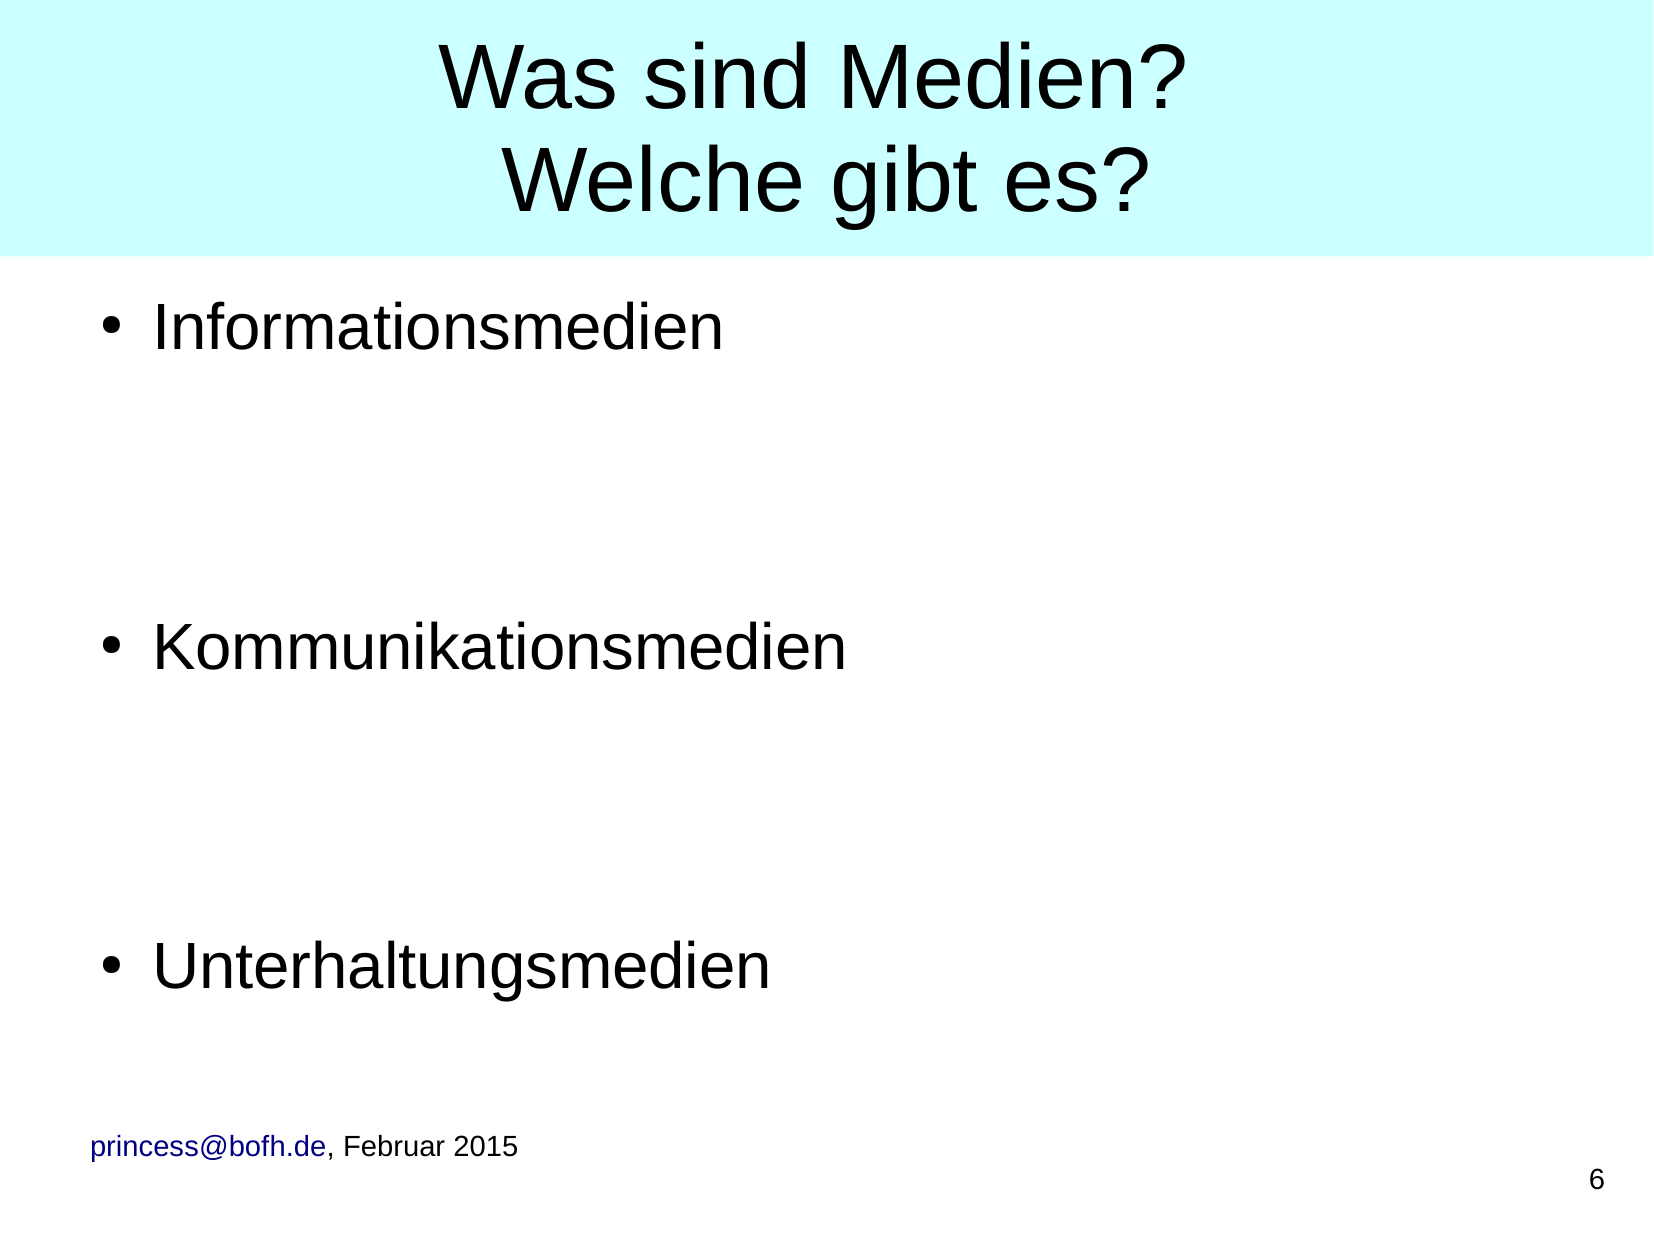

# Was sind Medien? Welche gibt es?
Informationsmedien
Kommunikationsmedien
Unterhaltungsmedien
Andi @ Furtwangen 2015